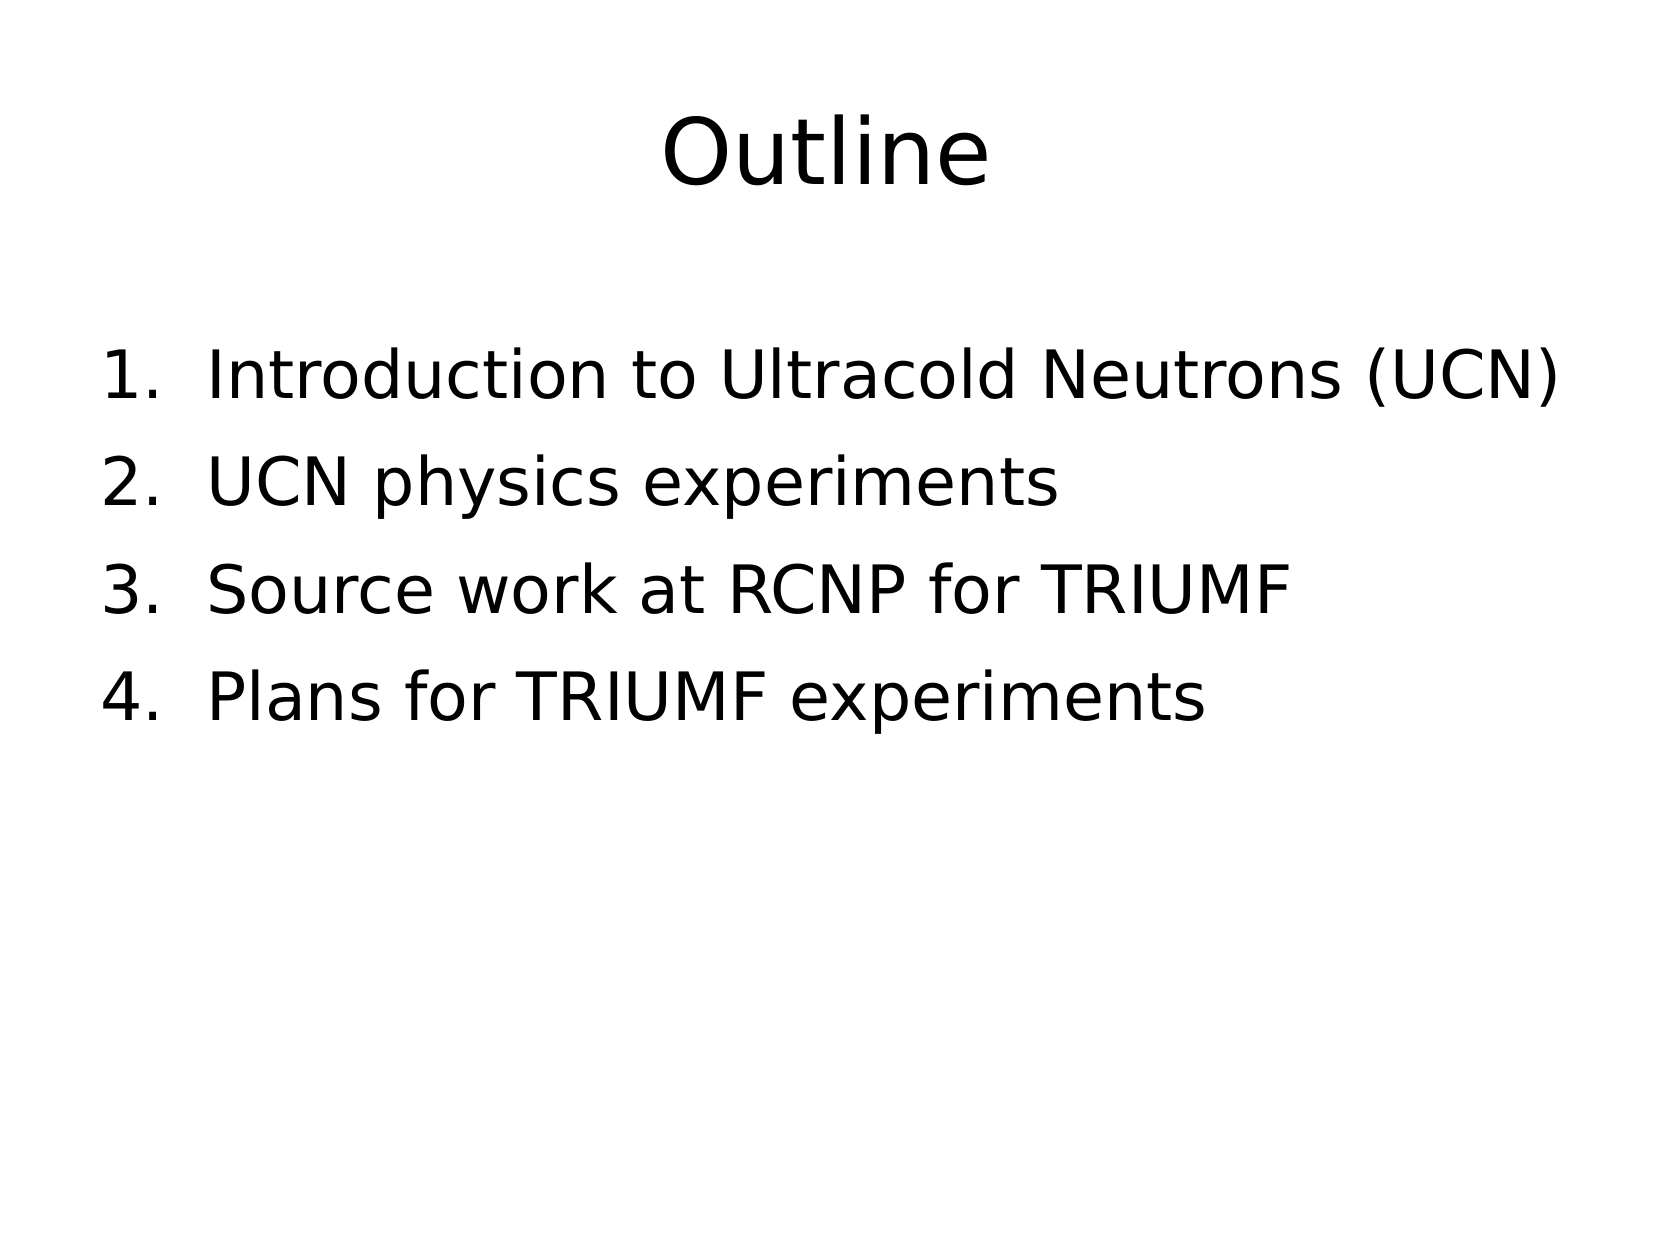

# Outline
1. Introduction to Ultracold Neutrons (UCN)
2. UCN physics experiments
3. Source work at RCNP for TRIUMF
4. Plans for TRIUMF experiments